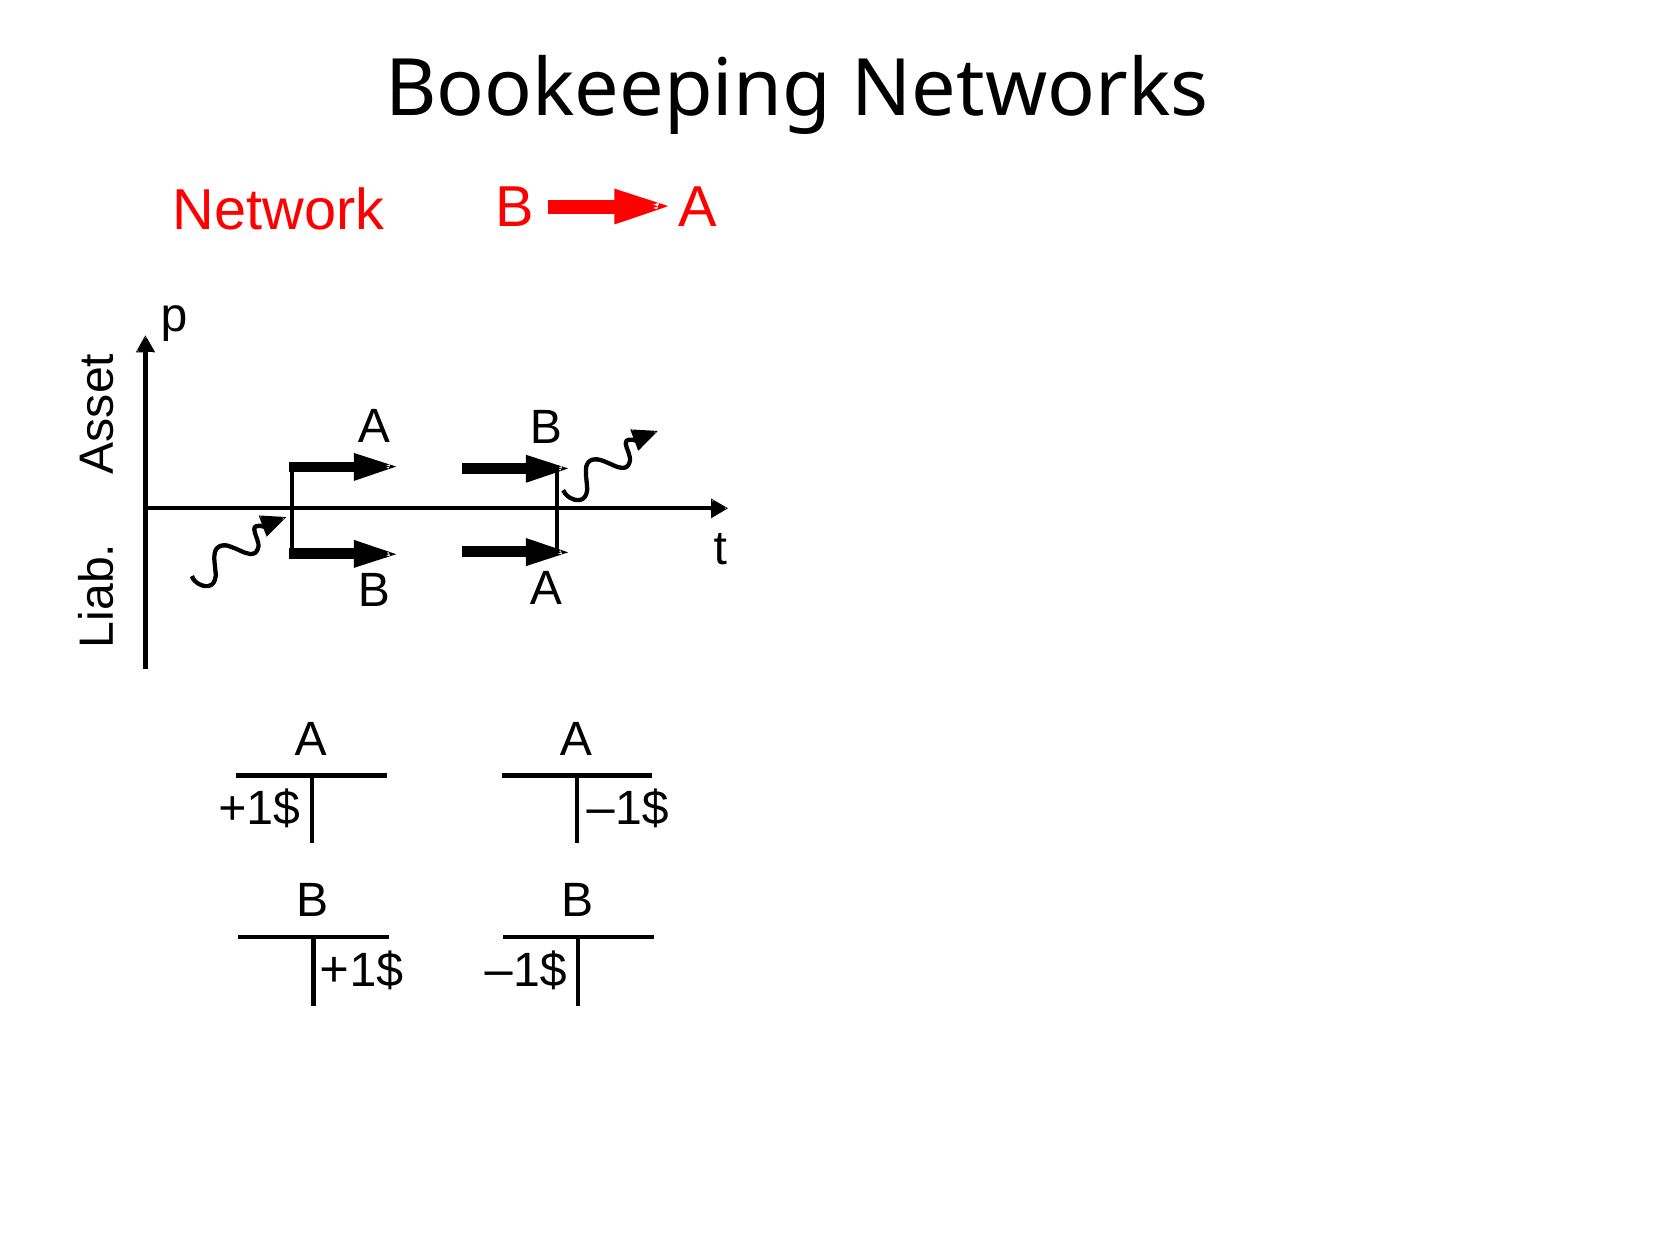

Bookeeping Networks
B
A
Network
p
Asset
A
B
t
A
B
Liab.
A
A
–
+1$
1$
B
B
+
–
1$
1$